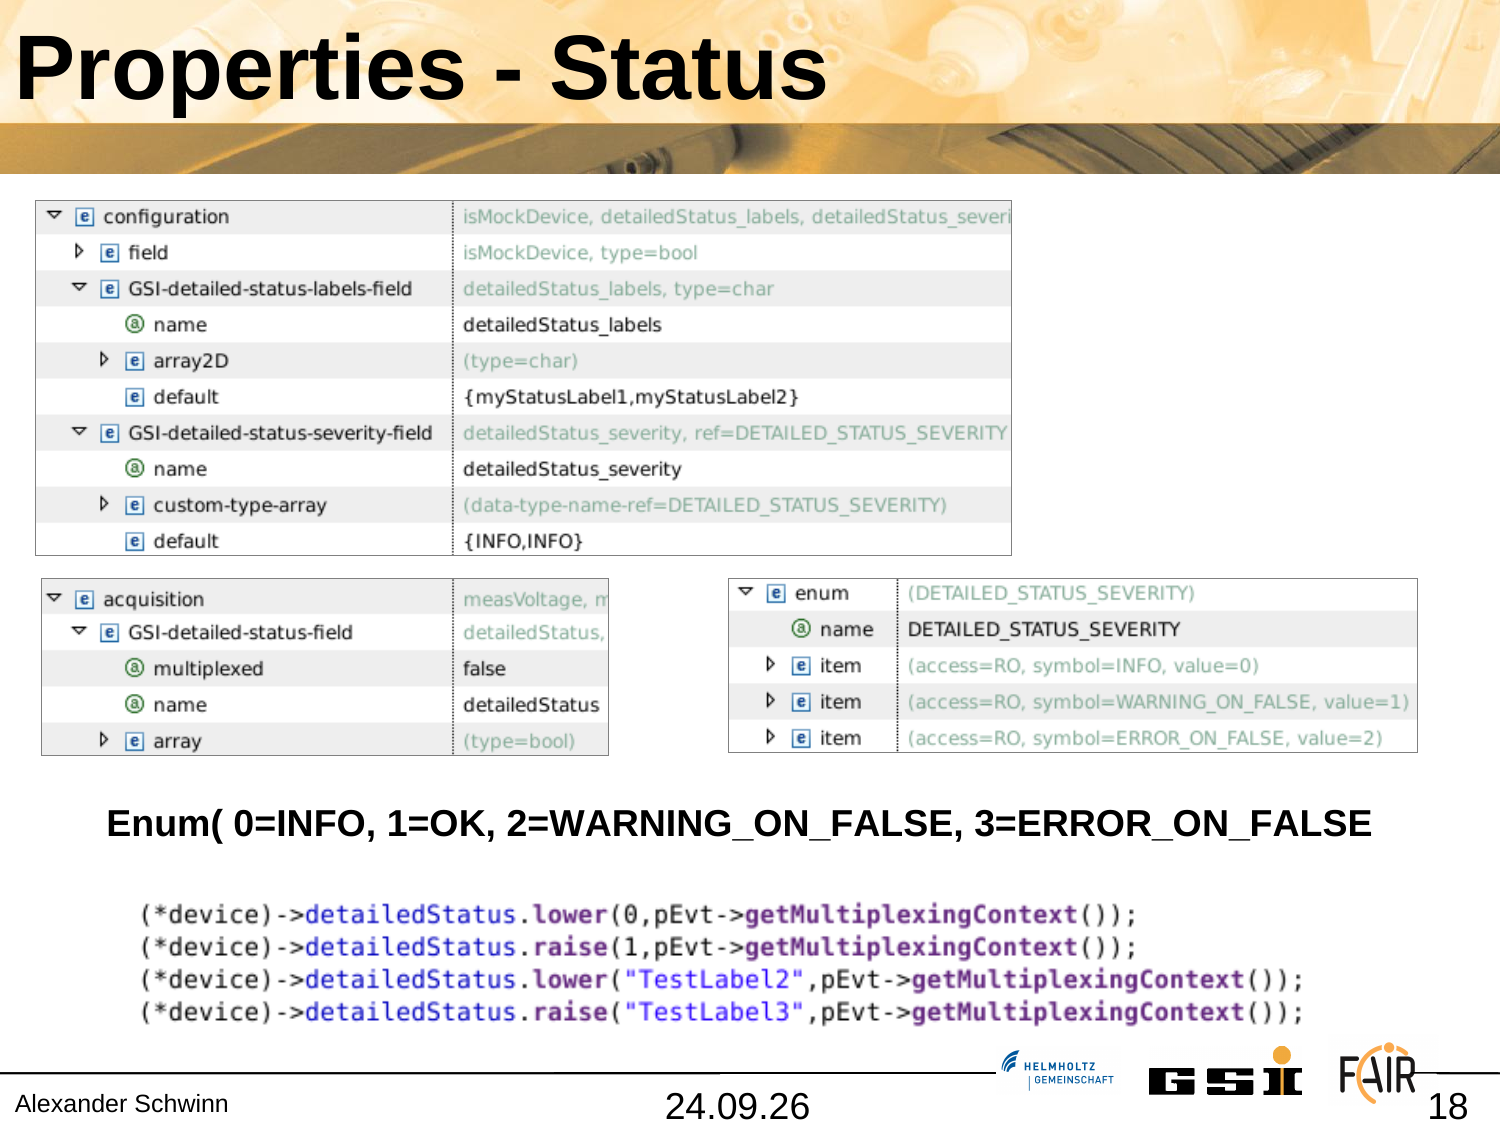

# Properties - Status
Enum( 0=INFO, 1=OK, 2=WARNING_ON_FALSE, 3=ERROR_ON_FALSE
18